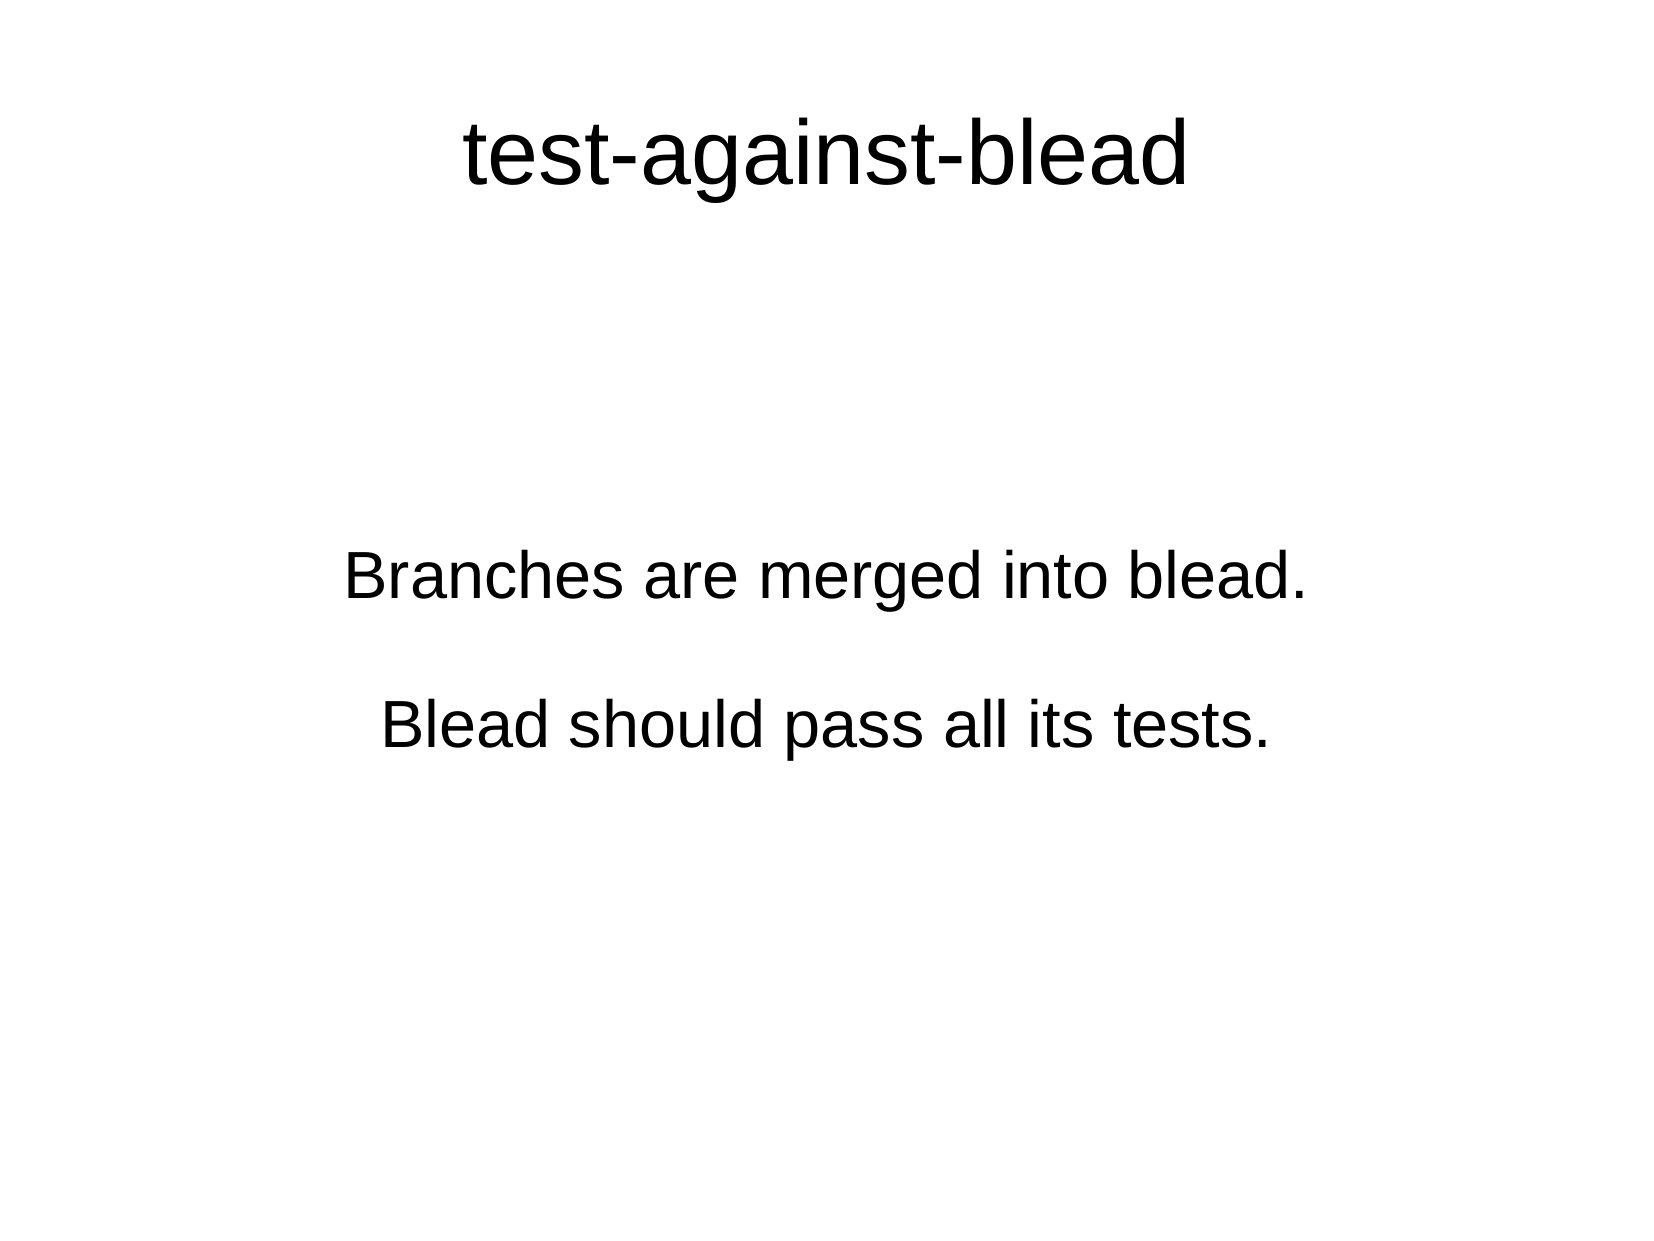

# test-against-blead
Branches are merged into blead.
Blead should pass all its tests.